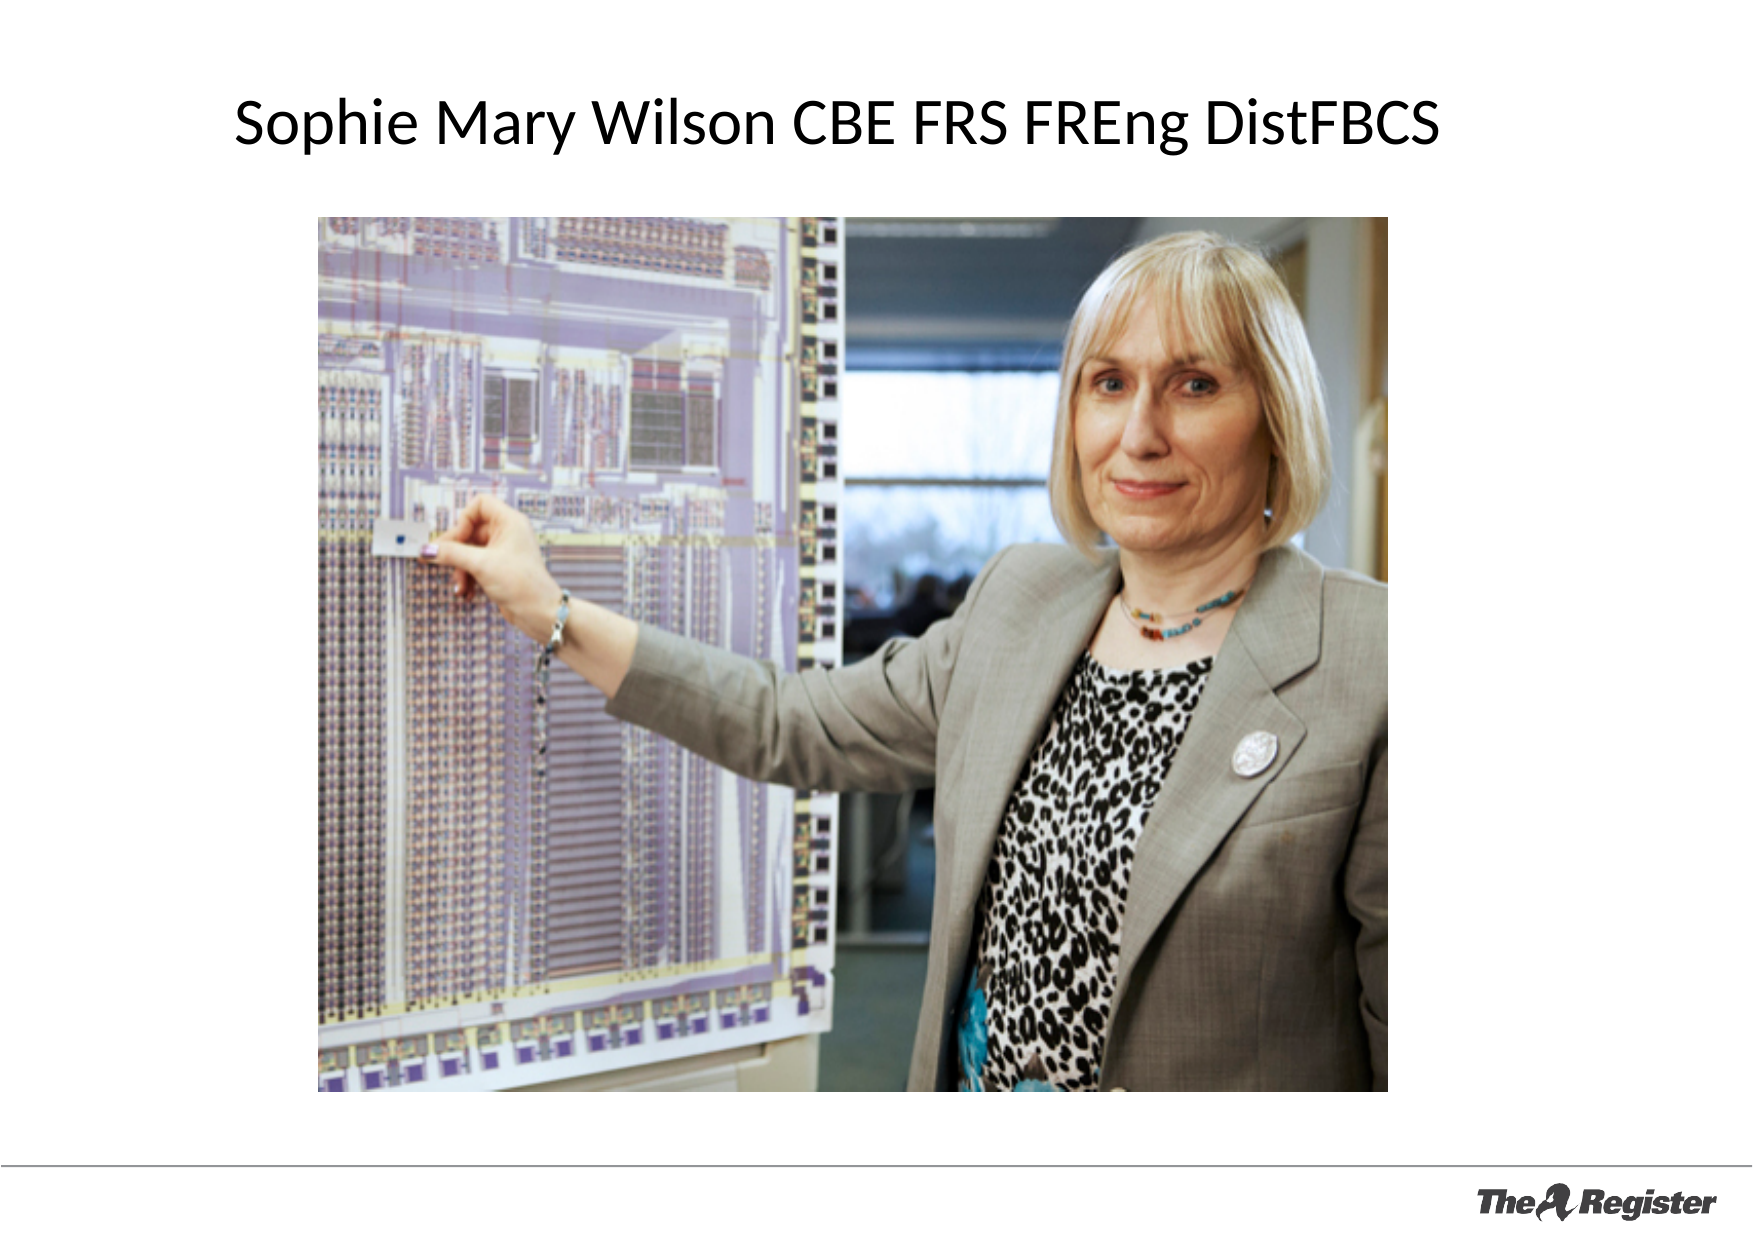

# Sophie Mary Wilson CBE FRS FREng DistFBCS